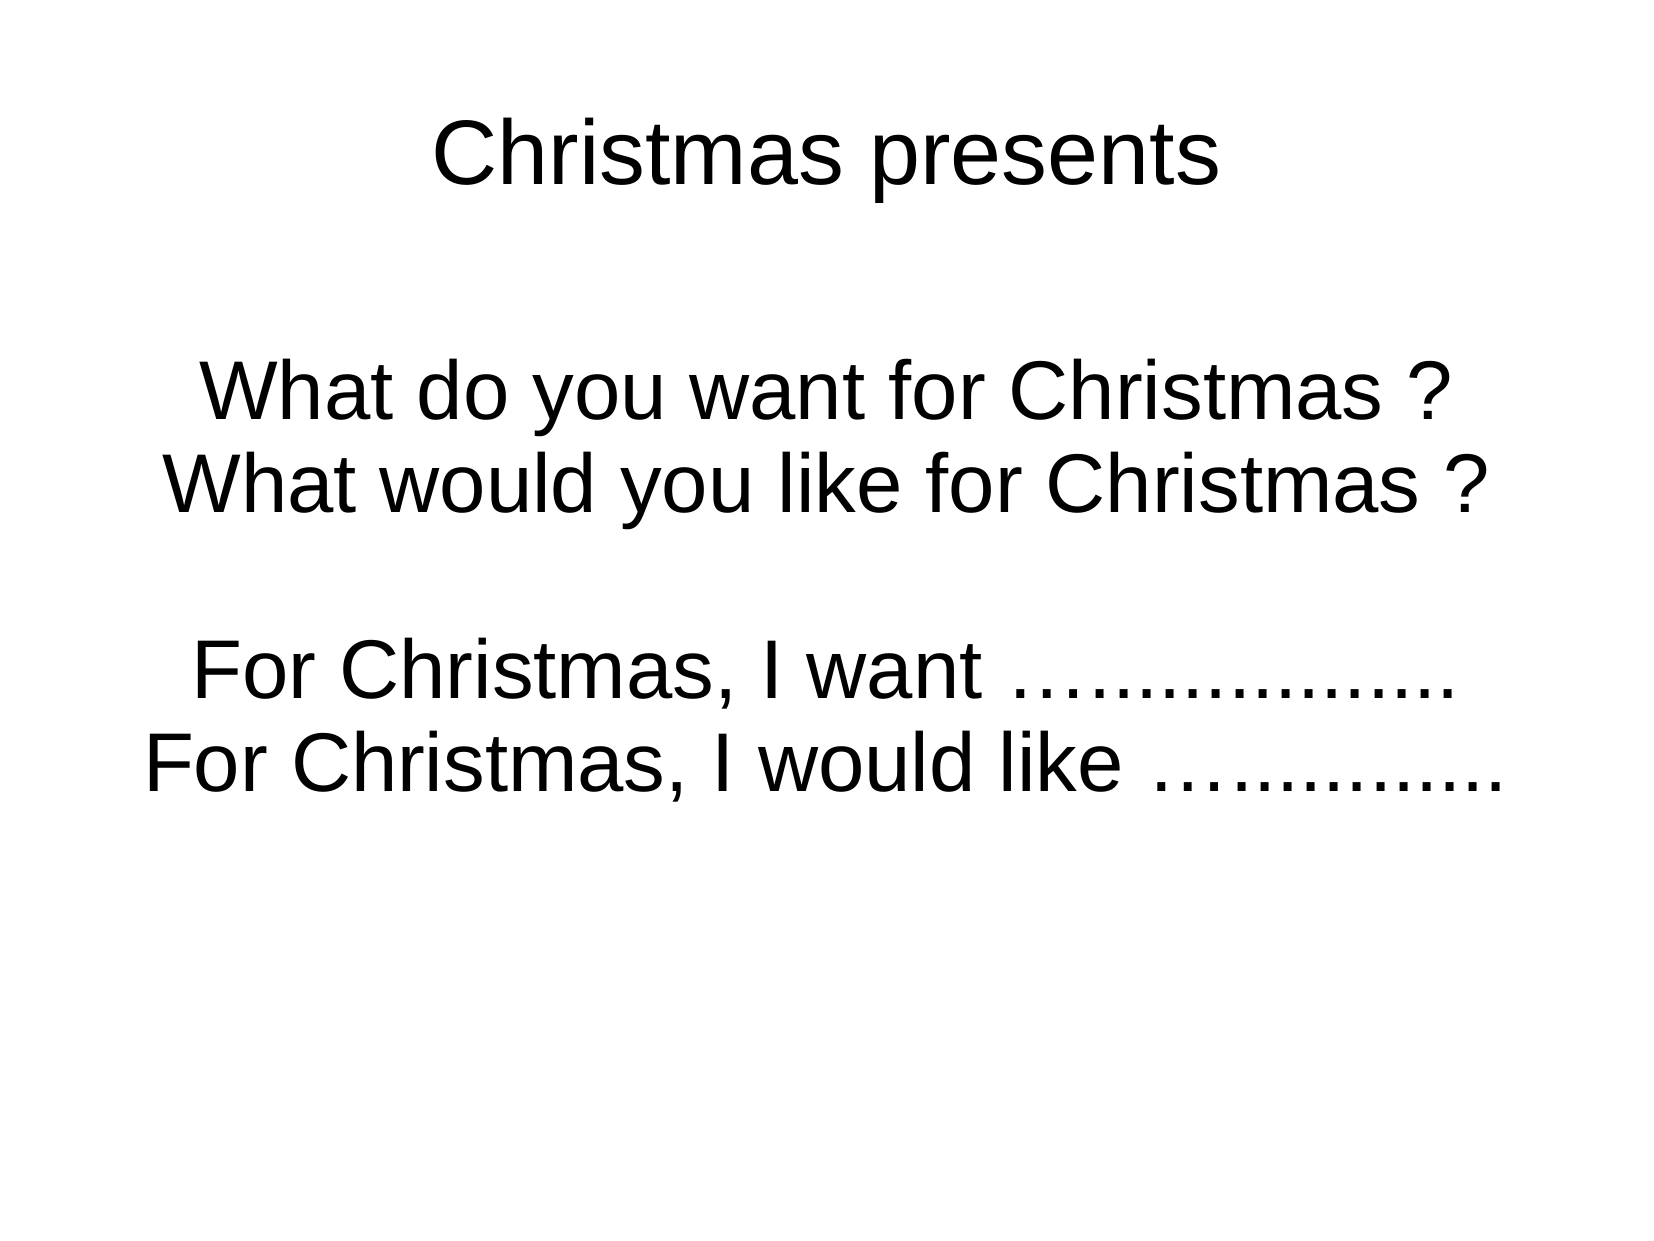

# Christmas presents
What do you want for Christmas ?
What would you like for Christmas ?
For Christmas, I want …................
For Christmas, I would like …............